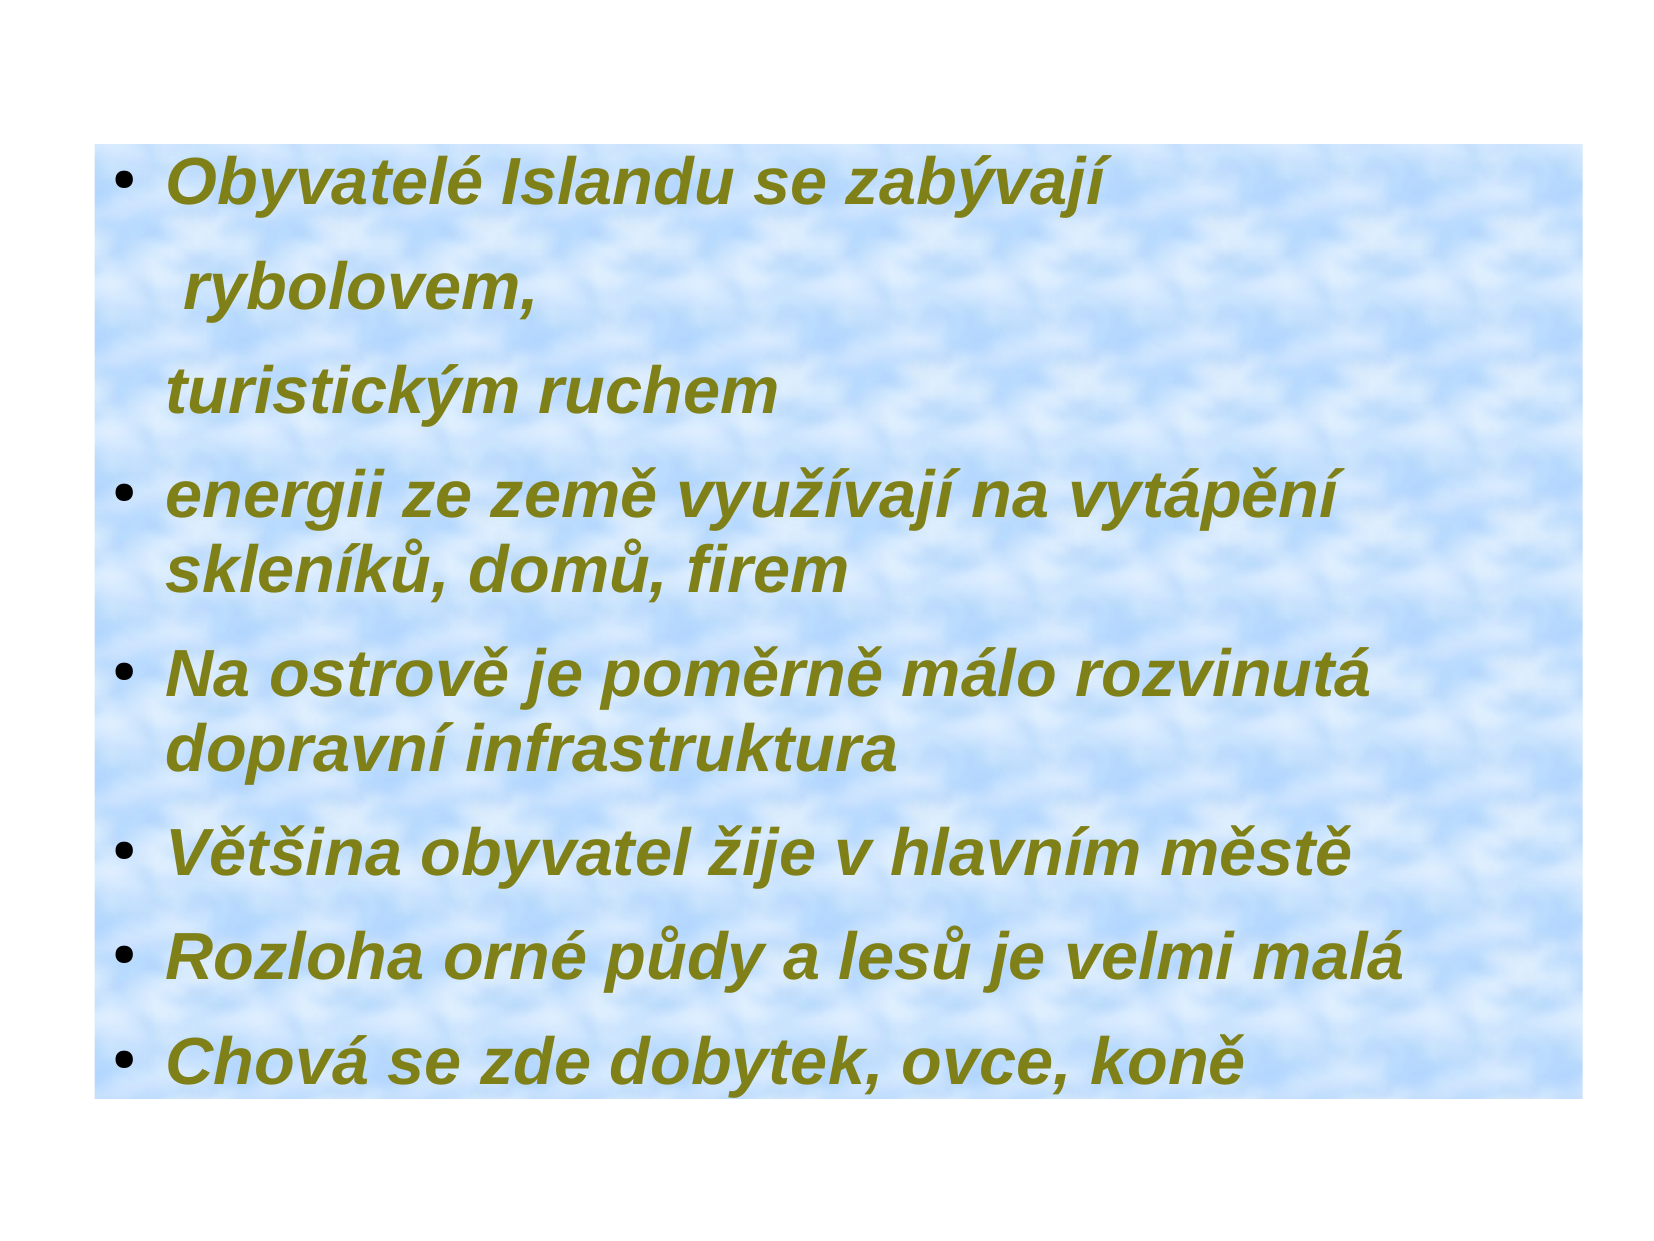

# Obyvatelé Islandu se zabývají
 rybolovem,
turistickým ruchem
energii ze země využívají na vytápění skleníků, domů, firem
Na ostrově je poměrně málo rozvinutá dopravní infrastruktura
Většina obyvatel žije v hlavním městě
Rozloha orné půdy a lesů je velmi malá
Chová se zde dobytek, ovce, koně